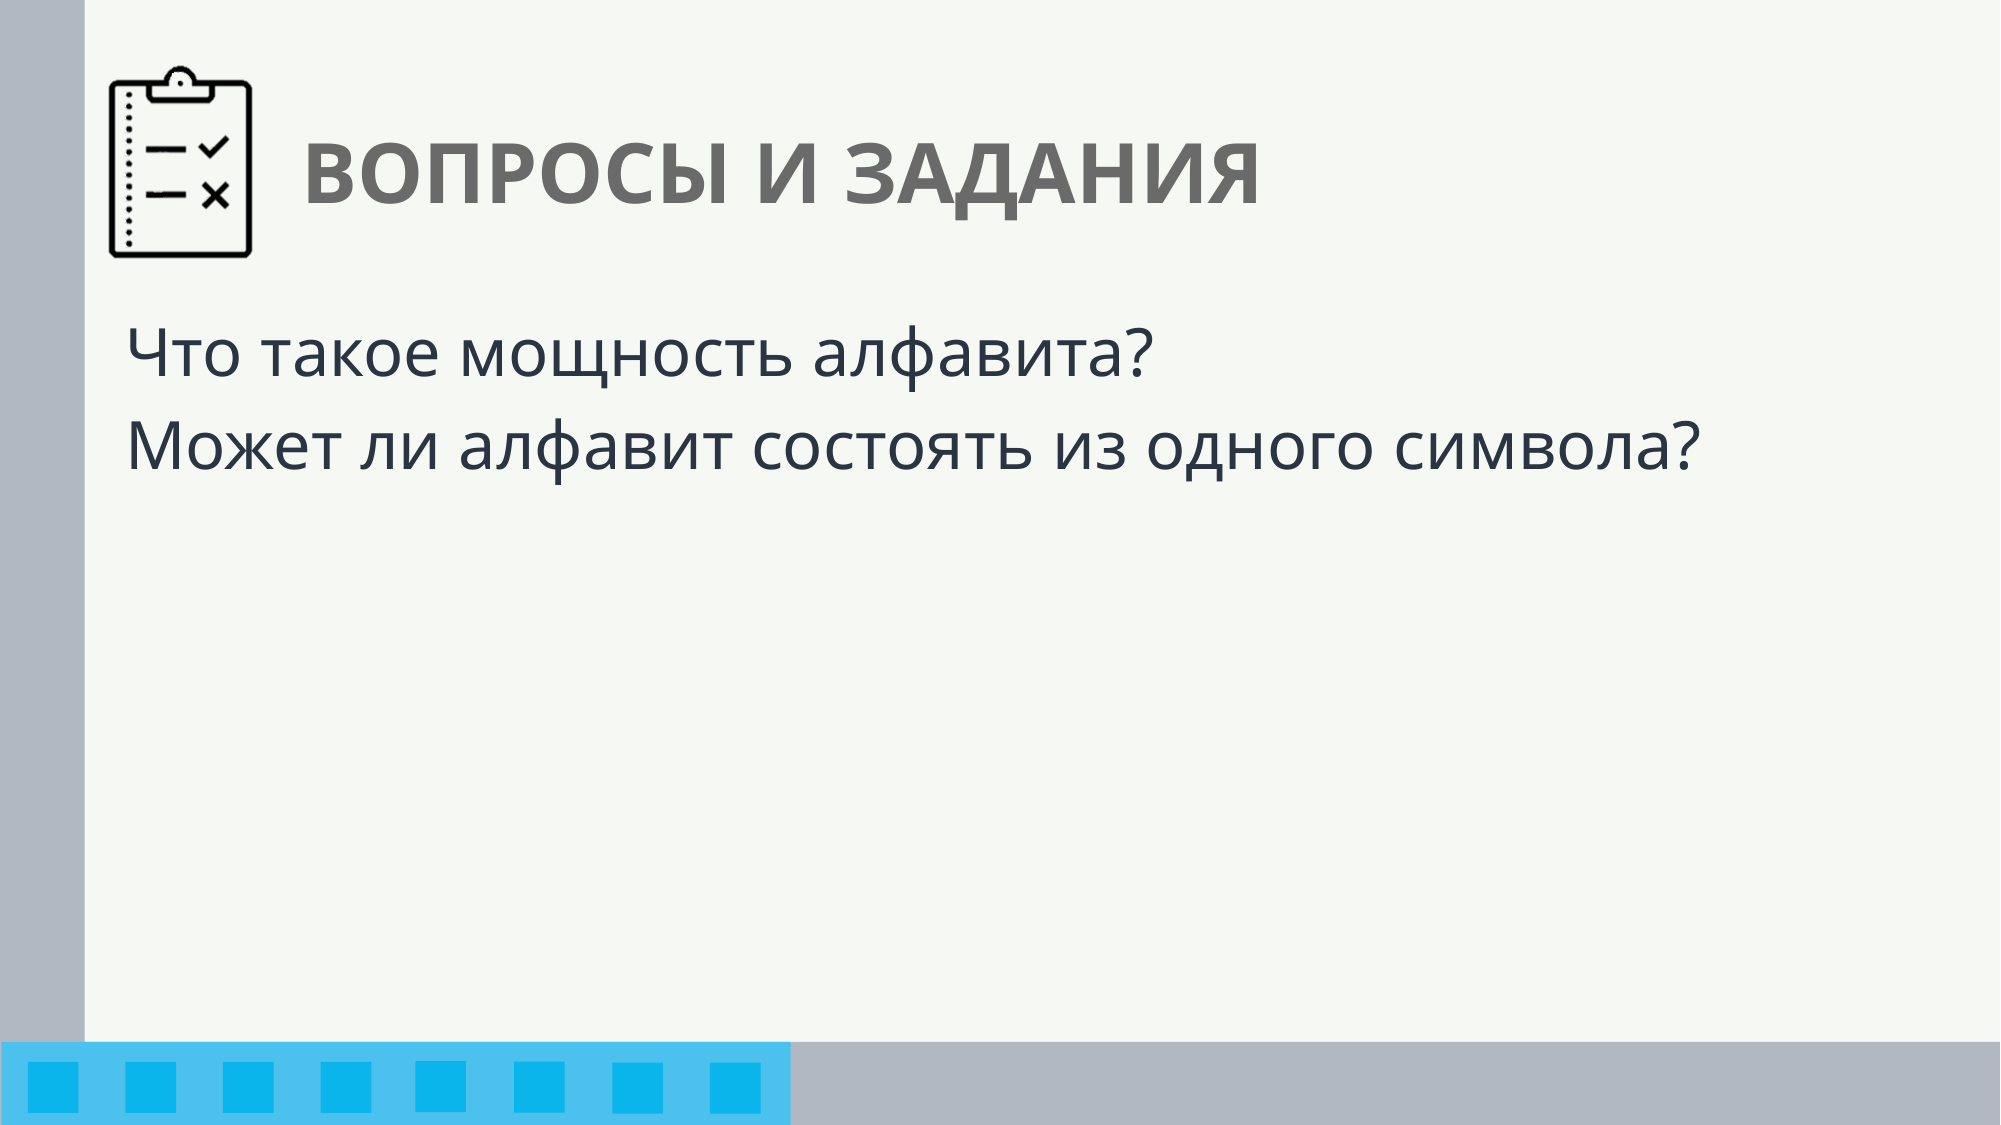

# ВОПРОСЫ И ЗАДАНИЯ
Что такое мощность алфавита?
Может ли алфавит состоять из одного символа?